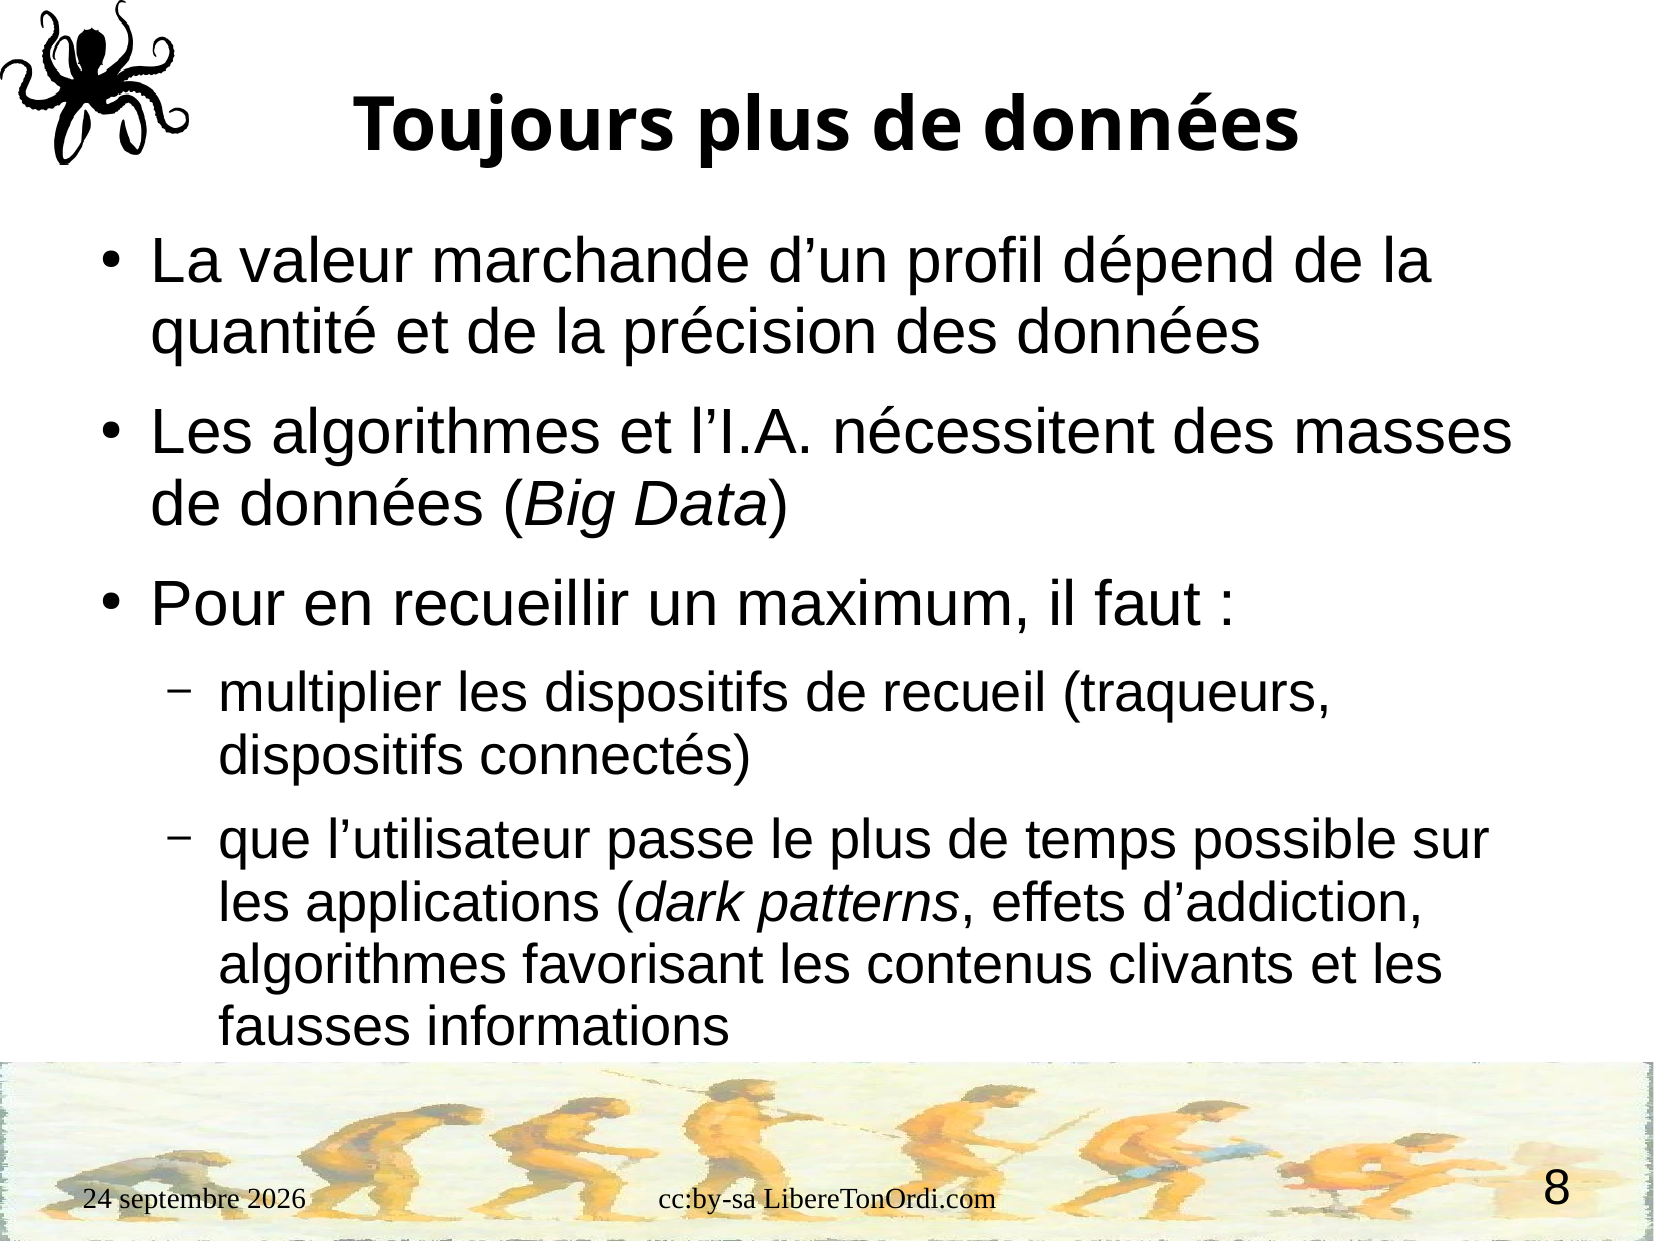

# Toujours plus de données
La valeur marchande d’un profil dépend de la quantité et de la précision des données
Les algorithmes et l’I.A. nécessitent des masses de données (Big Data)
Pour en recueillir un maximum, il faut :
multiplier les dispositifs de recueil (traqueurs, dispositifs connectés)
que l’utilisateur passe le plus de temps possible sur les applications (dark patterns, effets d’addiction, algorithmes favorisant les contenus clivants et les fausses informations
cc:by-sa LibereTonOrdi.com
8